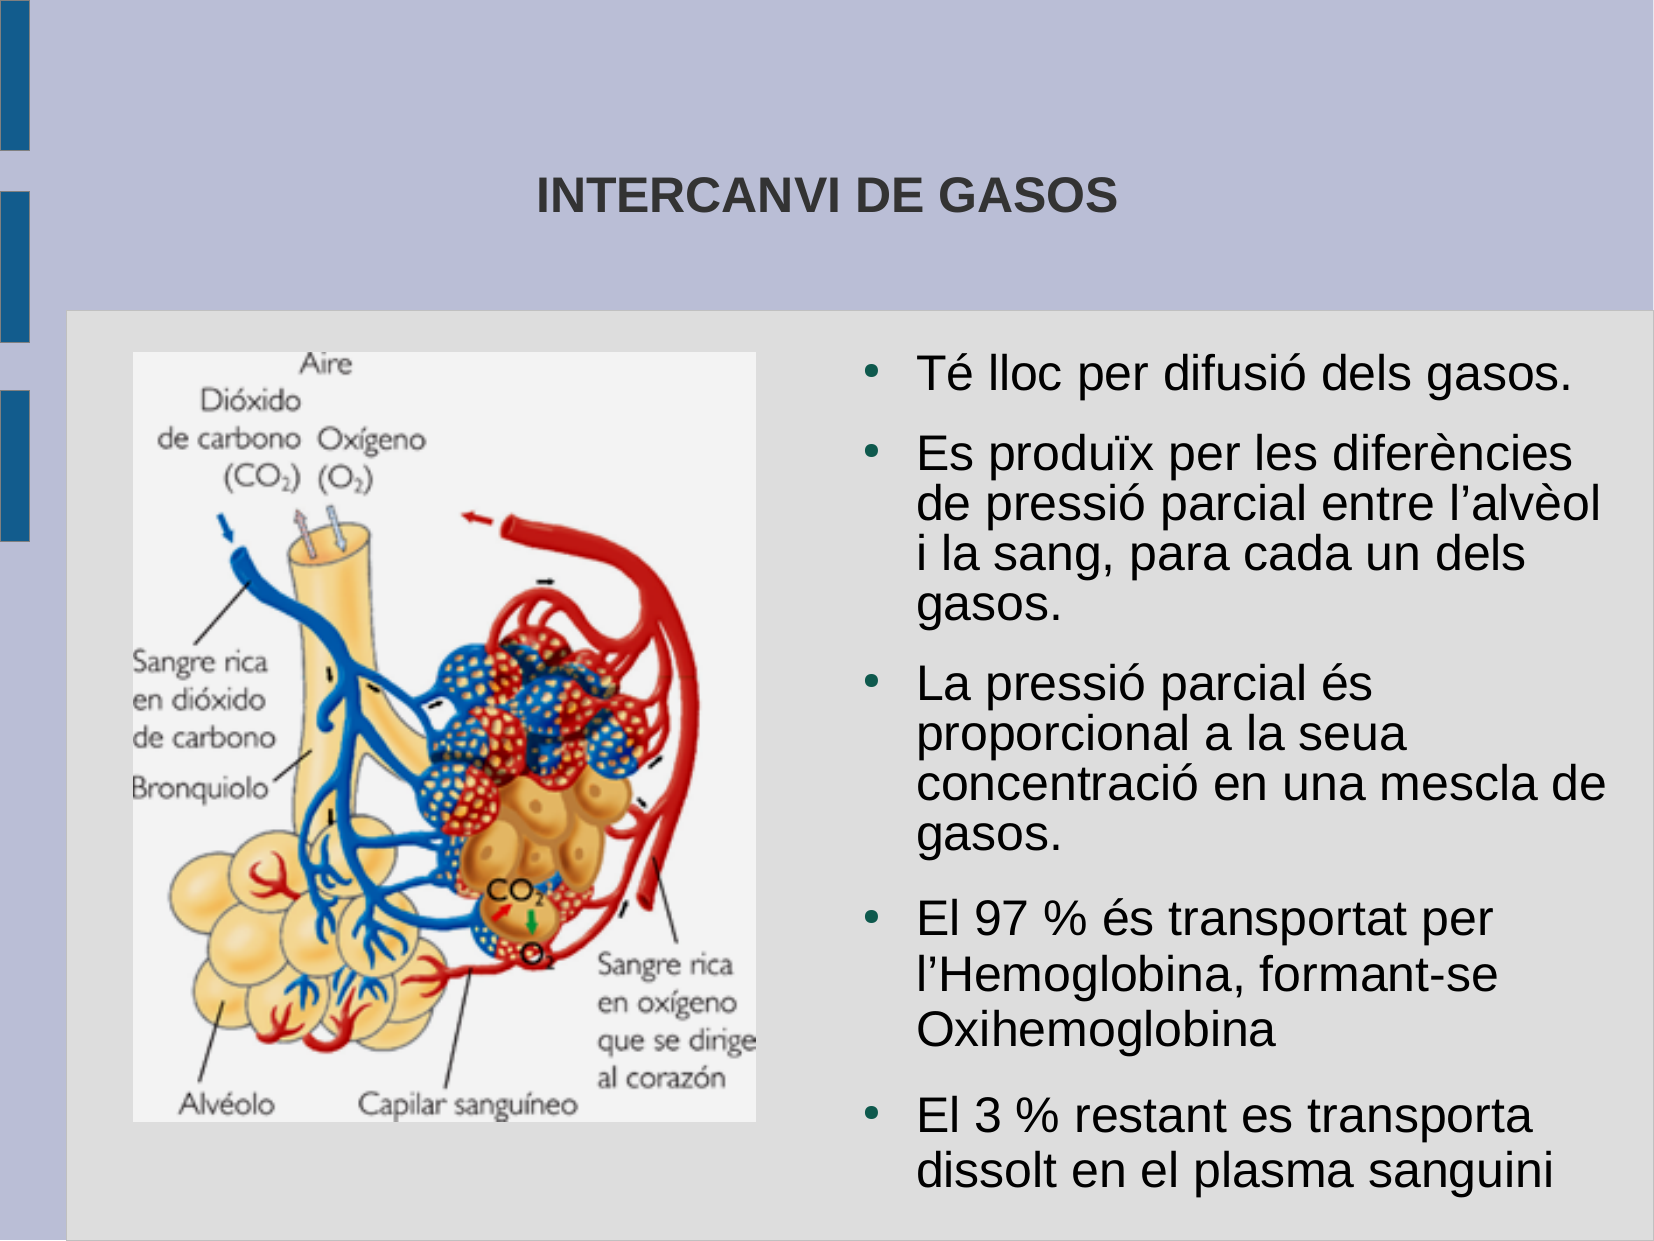

# INTERCANVI DE GASOS
Té lloc per difusió dels gasos.
Es produïx per les diferències de pressió parcial entre l’alvèol i la sang, para cada un dels gasos.
La pressió parcial és proporcional a la seua concentració en una mescla de gasos.
El 97 % és transportat per l’Hemoglobina, formant-se Oxihemoglobina
El 3 % restant es transporta dissolt en el plasma sanguini